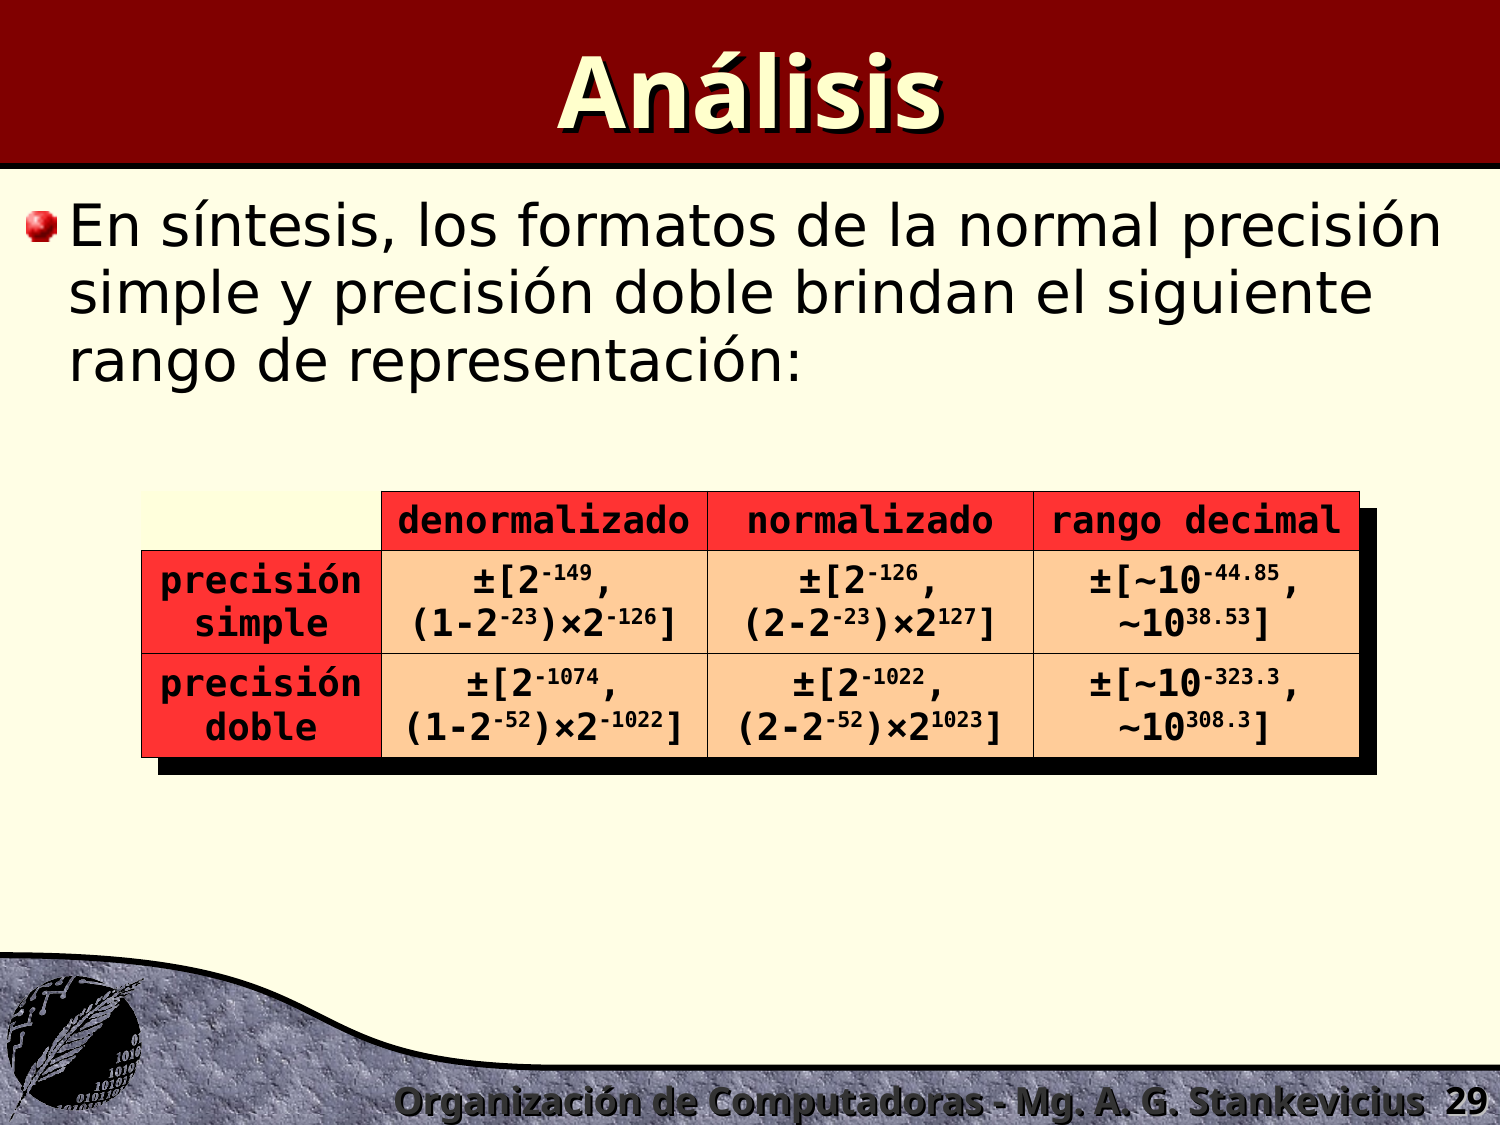

# Análisis
En síntesis, los formatos de la normal precisión simple y precisión doble brindan el siguiente rango de representación:
| | denormalizado | normalizado | rango decimal |
| --- | --- | --- | --- |
| precisión simple | ±[2-149, (1-2-23)×2-126] | ±[2-126, (2-2-23)×2127] | ±[~10-44.85, ~1038.53] |
| precisión doble | ±[2-1074, (1-2-52)×2-1022] | ±[2-1022, (2-2-52)×21023] | ±[~10-323.3, ~10308.3] |
29